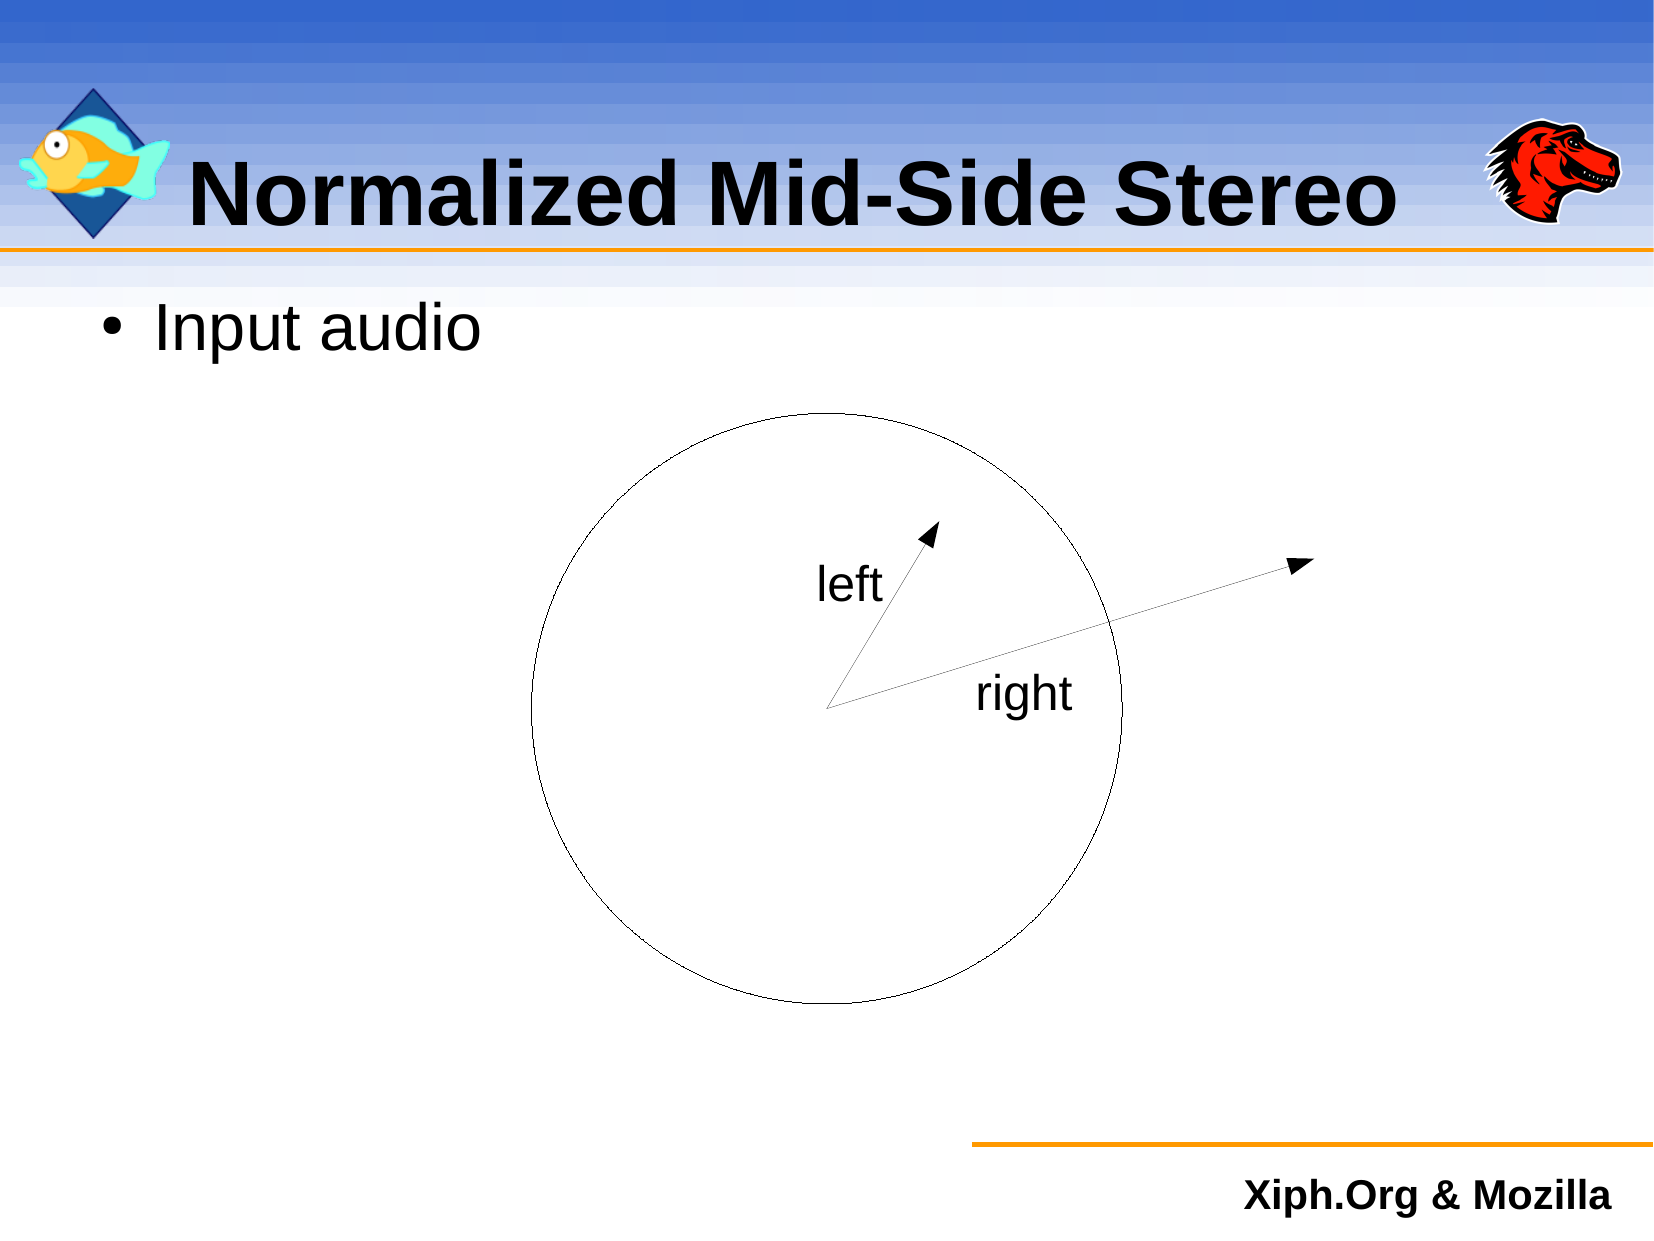

# Normalized Mid-Side Stereo
Input audio
left
right